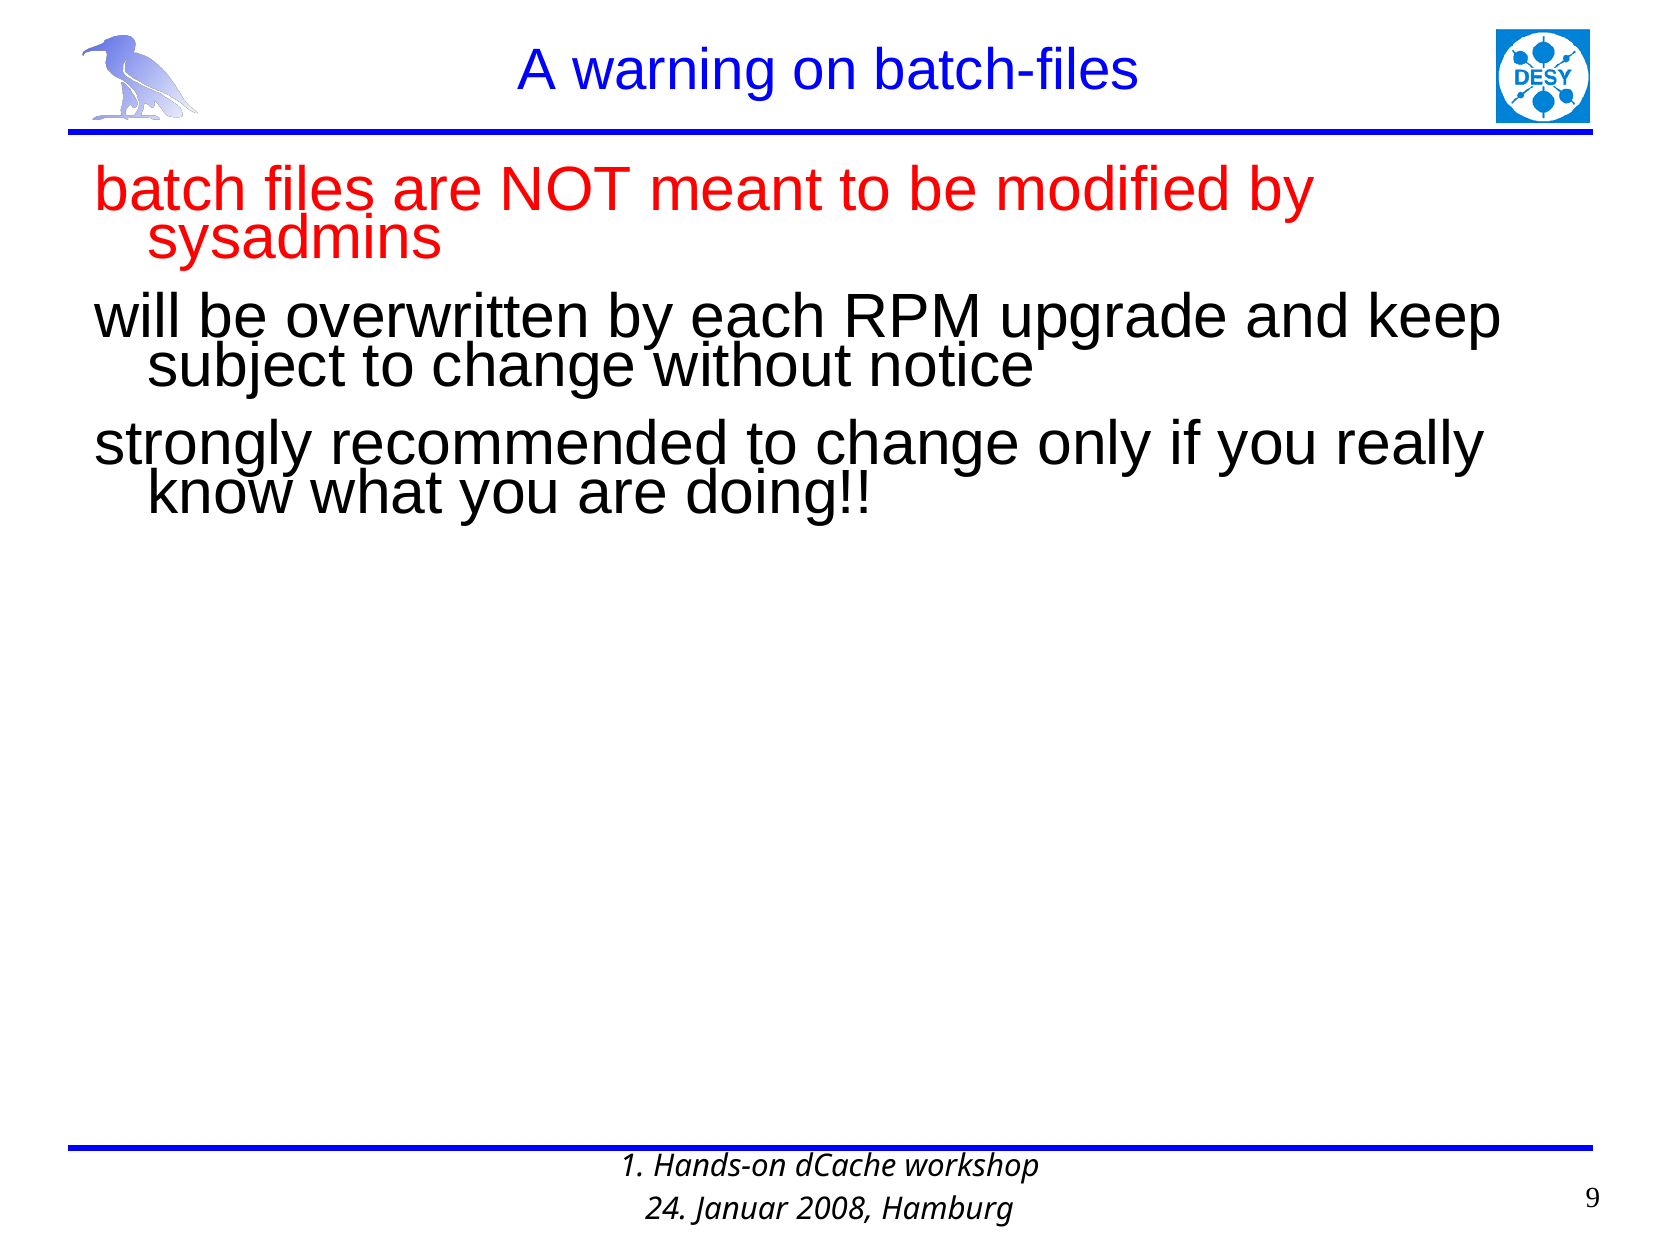

# A warning on batch-files
batch files are NOT meant to be modified by sysadmins
will be overwritten by each RPM upgrade and keep subject to change without notice
strongly recommended to change only if you really know what you are doing!!
9